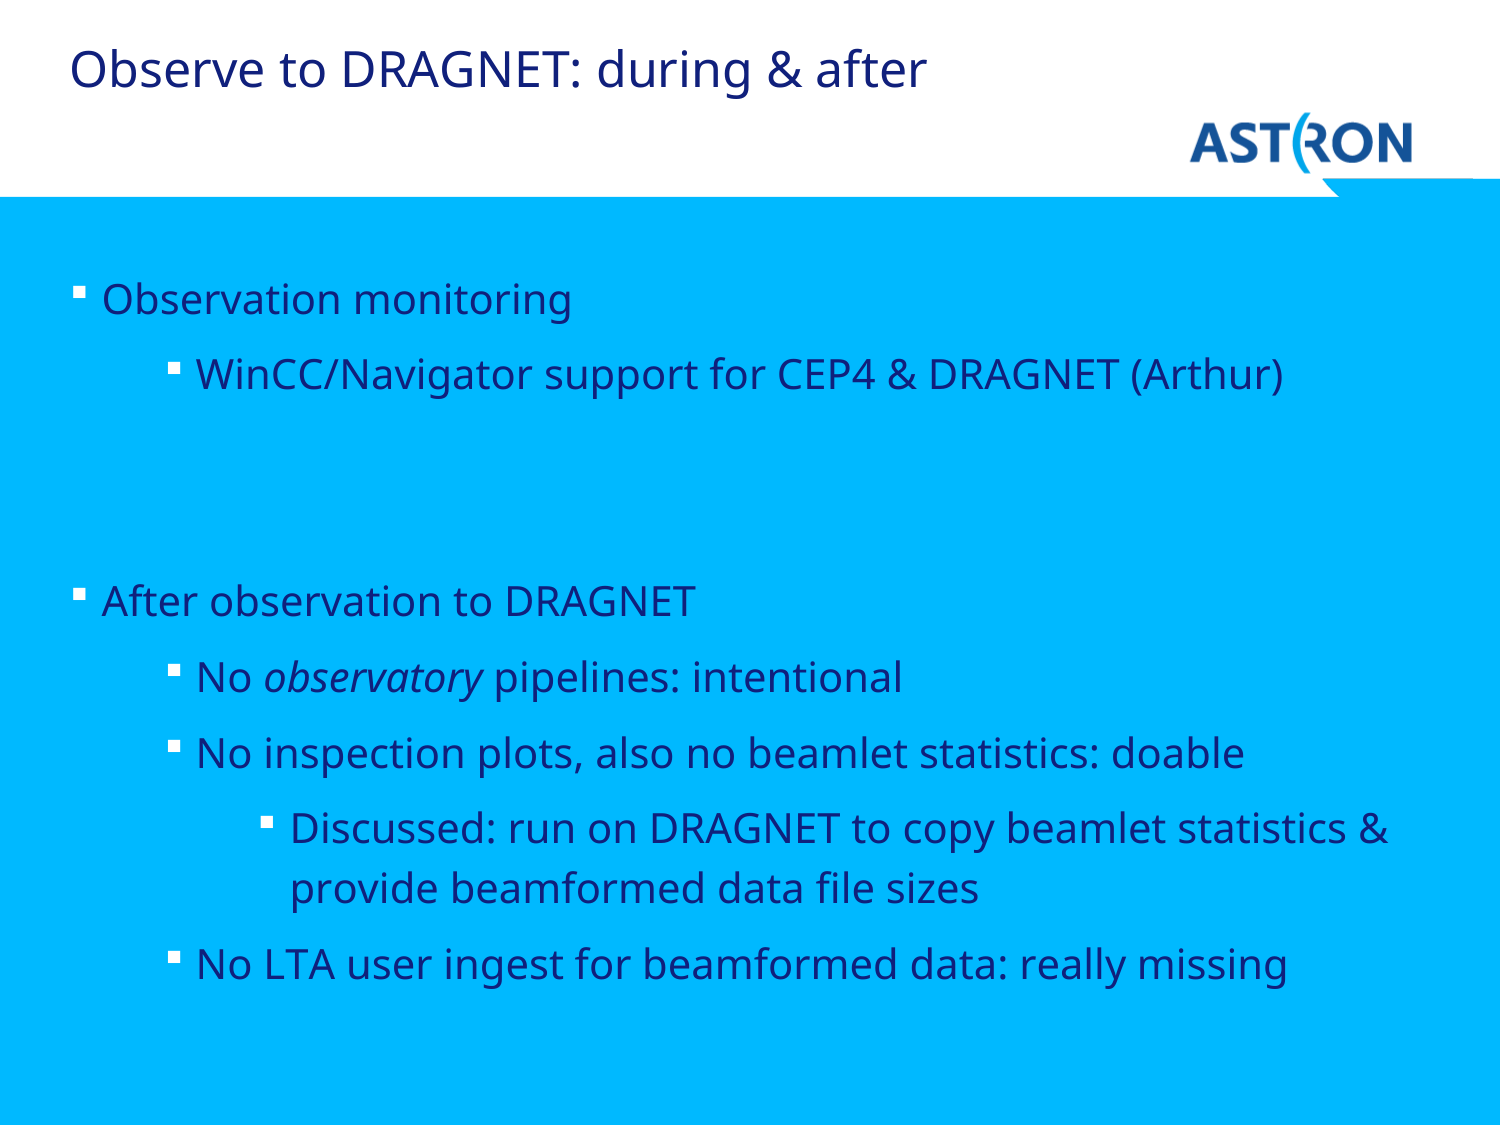

# Observe to DRAGNET: during & after
Observation monitoring
WinCC/Navigator support for CEP4 & DRAGNET (Arthur)
After observation to DRAGNET
No observatory pipelines: intentional
No inspection plots, also no beamlet statistics: doable
Discussed: run on DRAGNET to copy beamlet statistics & provide beamformed data file sizes
No LTA user ingest for beamformed data: really missing
7